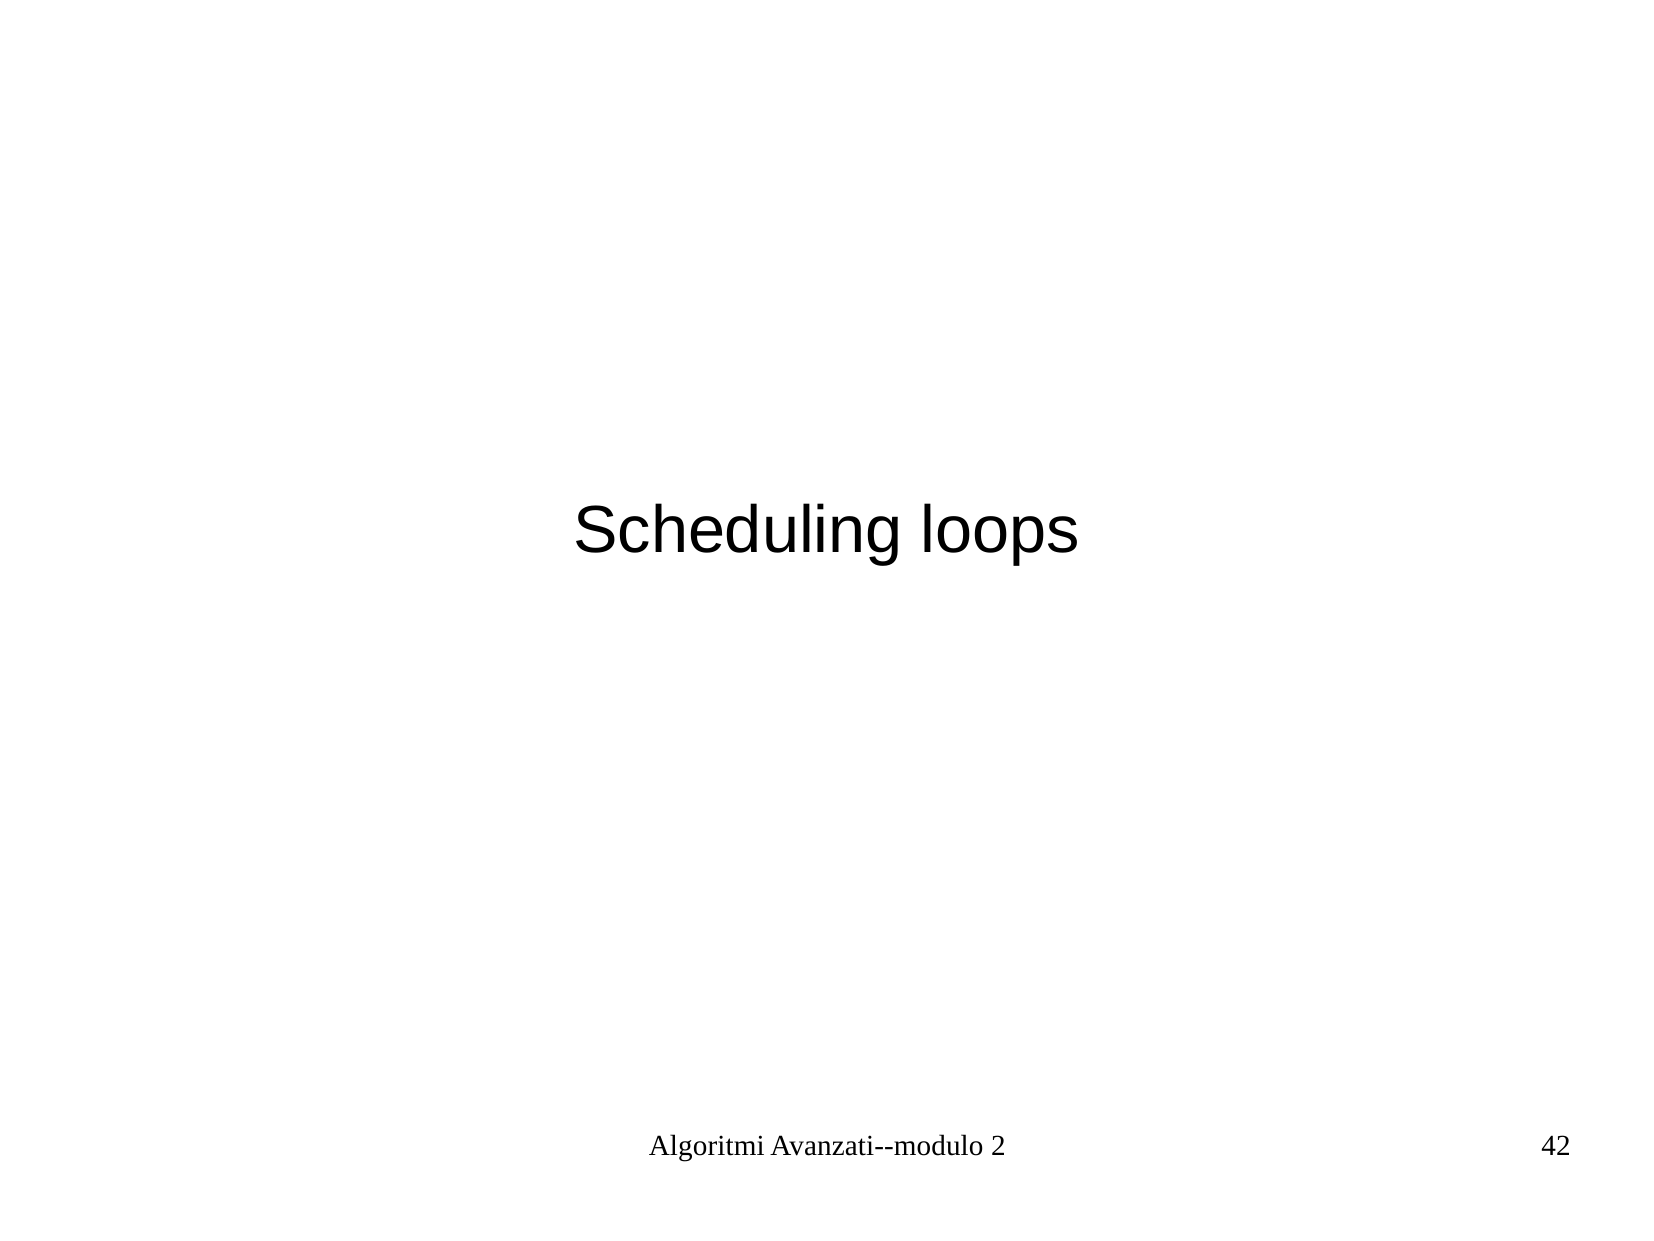

# Scheduling loops
Algoritmi Avanzati--modulo 2
42